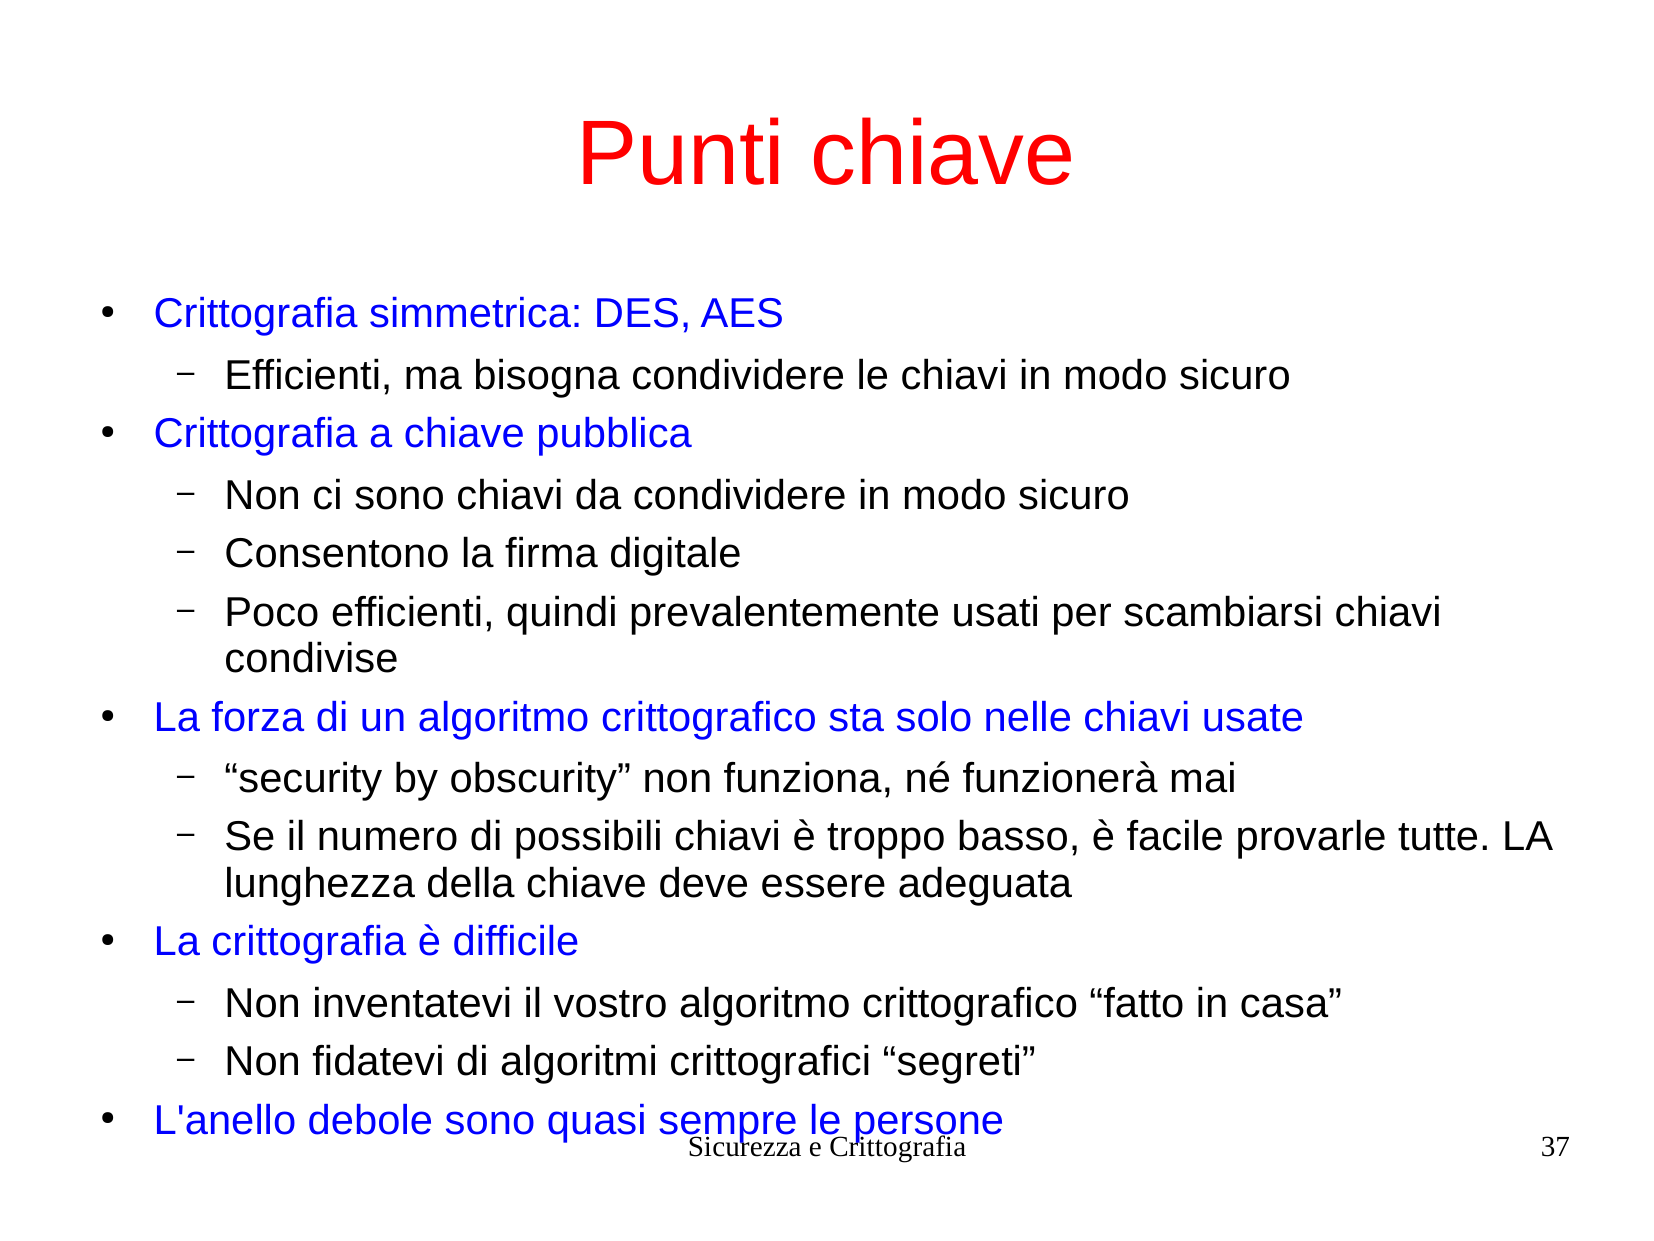

# Punti chiave
Crittografia simmetrica: DES, AES
Efficienti, ma bisogna condividere le chiavi in modo sicuro
Crittografia a chiave pubblica
Non ci sono chiavi da condividere in modo sicuro
Consentono la firma digitale
Poco efficienti, quindi prevalentemente usati per scambiarsi chiavi condivise
La forza di un algoritmo crittografico sta solo nelle chiavi usate
“security by obscurity” non funziona, né funzionerà mai
Se il numero di possibili chiavi è troppo basso, è facile provarle tutte. LA lunghezza della chiave deve essere adeguata
La crittografia è difficile
Non inventatevi il vostro algoritmo crittografico “fatto in casa”
Non fidatevi di algoritmi crittografici “segreti”
L'anello debole sono quasi sempre le persone
Sicurezza e Crittografia
37